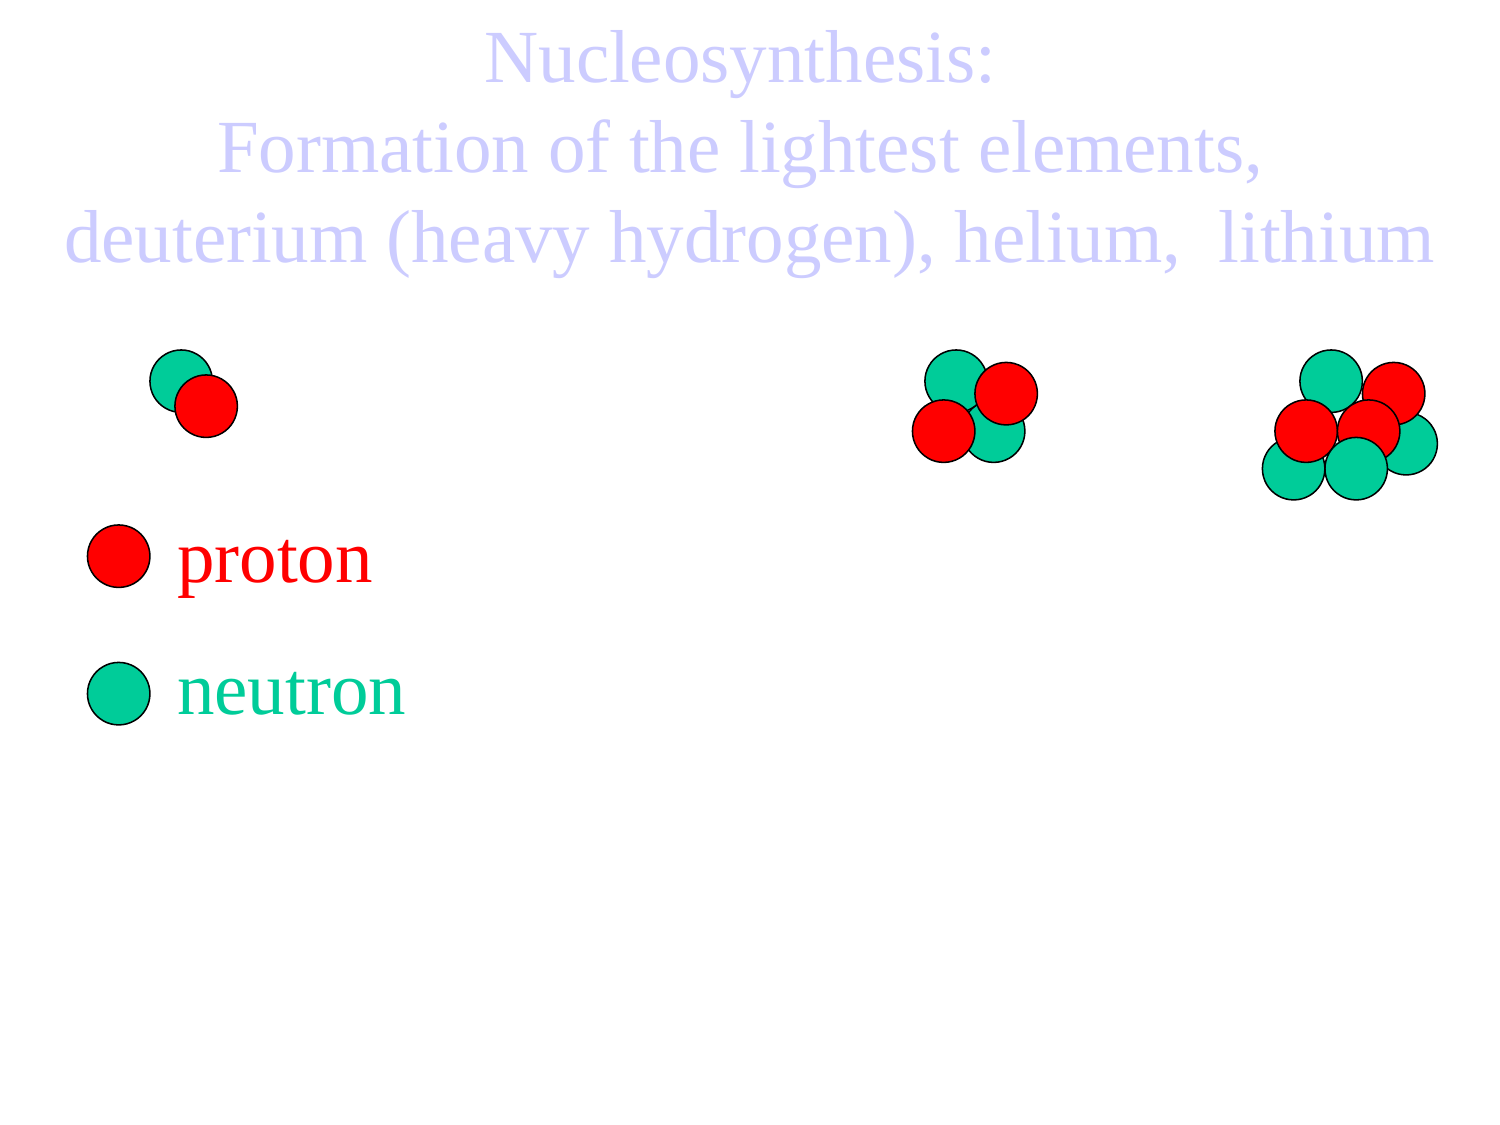

Nucleosynthesis:
Formation of the lightest elements,
deuterium (heavy hydrogen), helium, lithium
proton
neutron